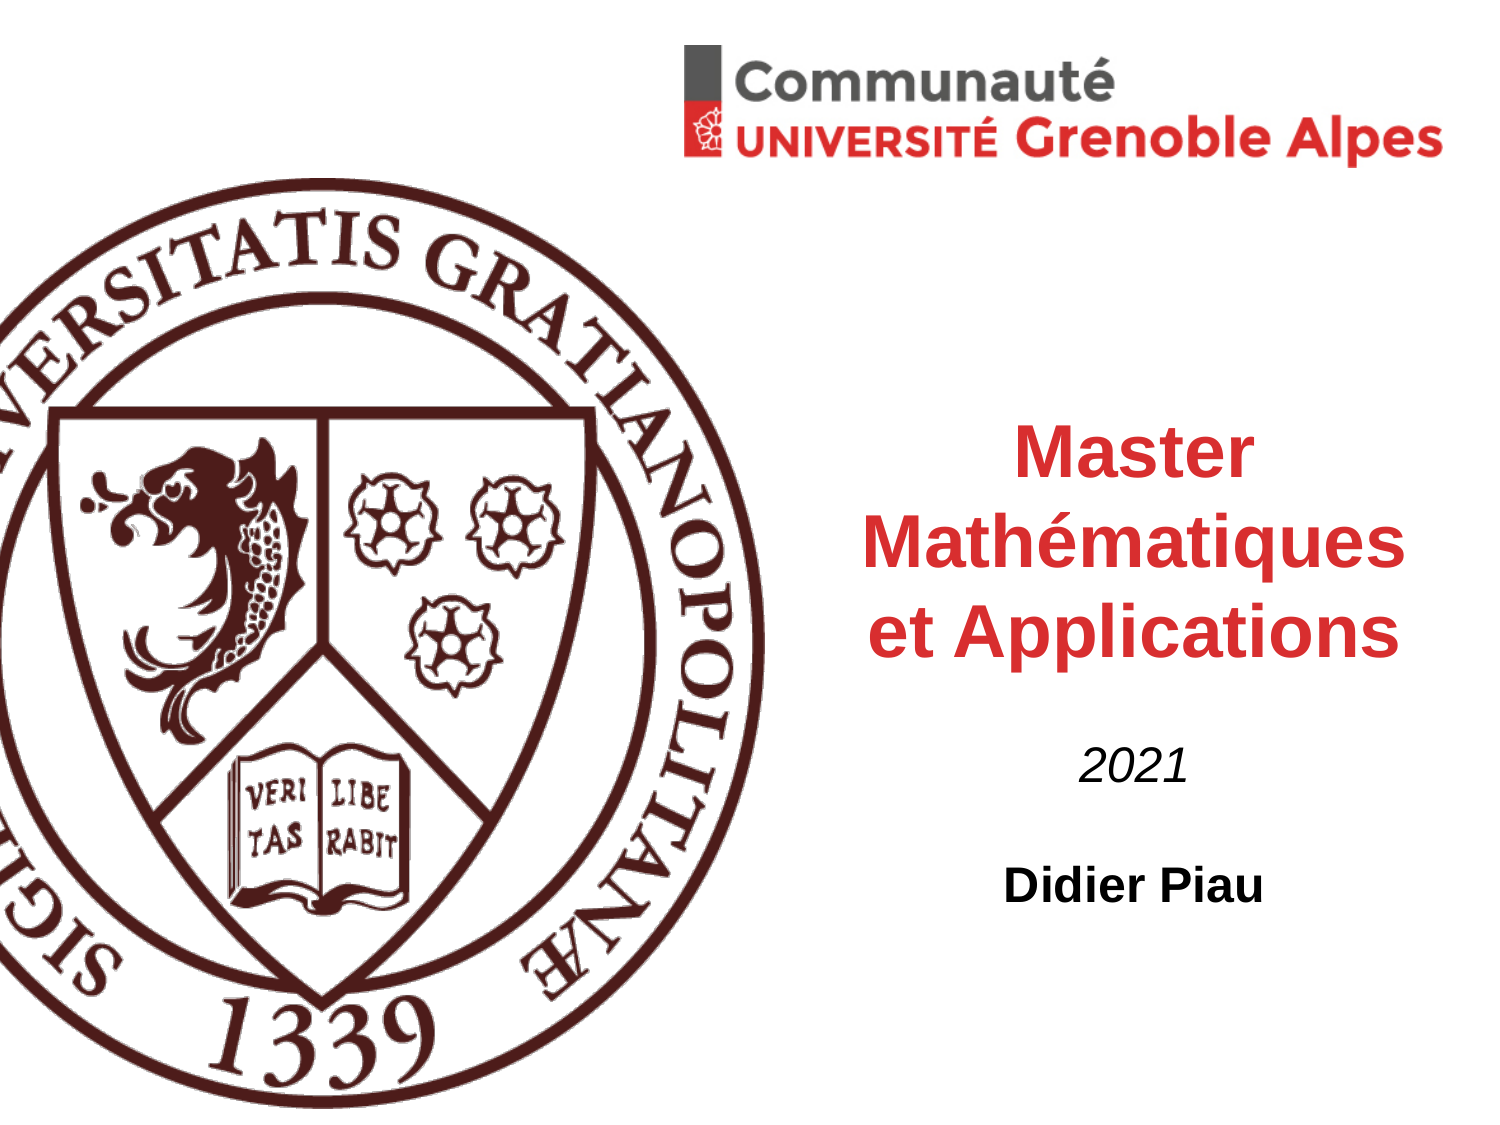

# Master Mathématiques et Applications 2021 Didier Piau